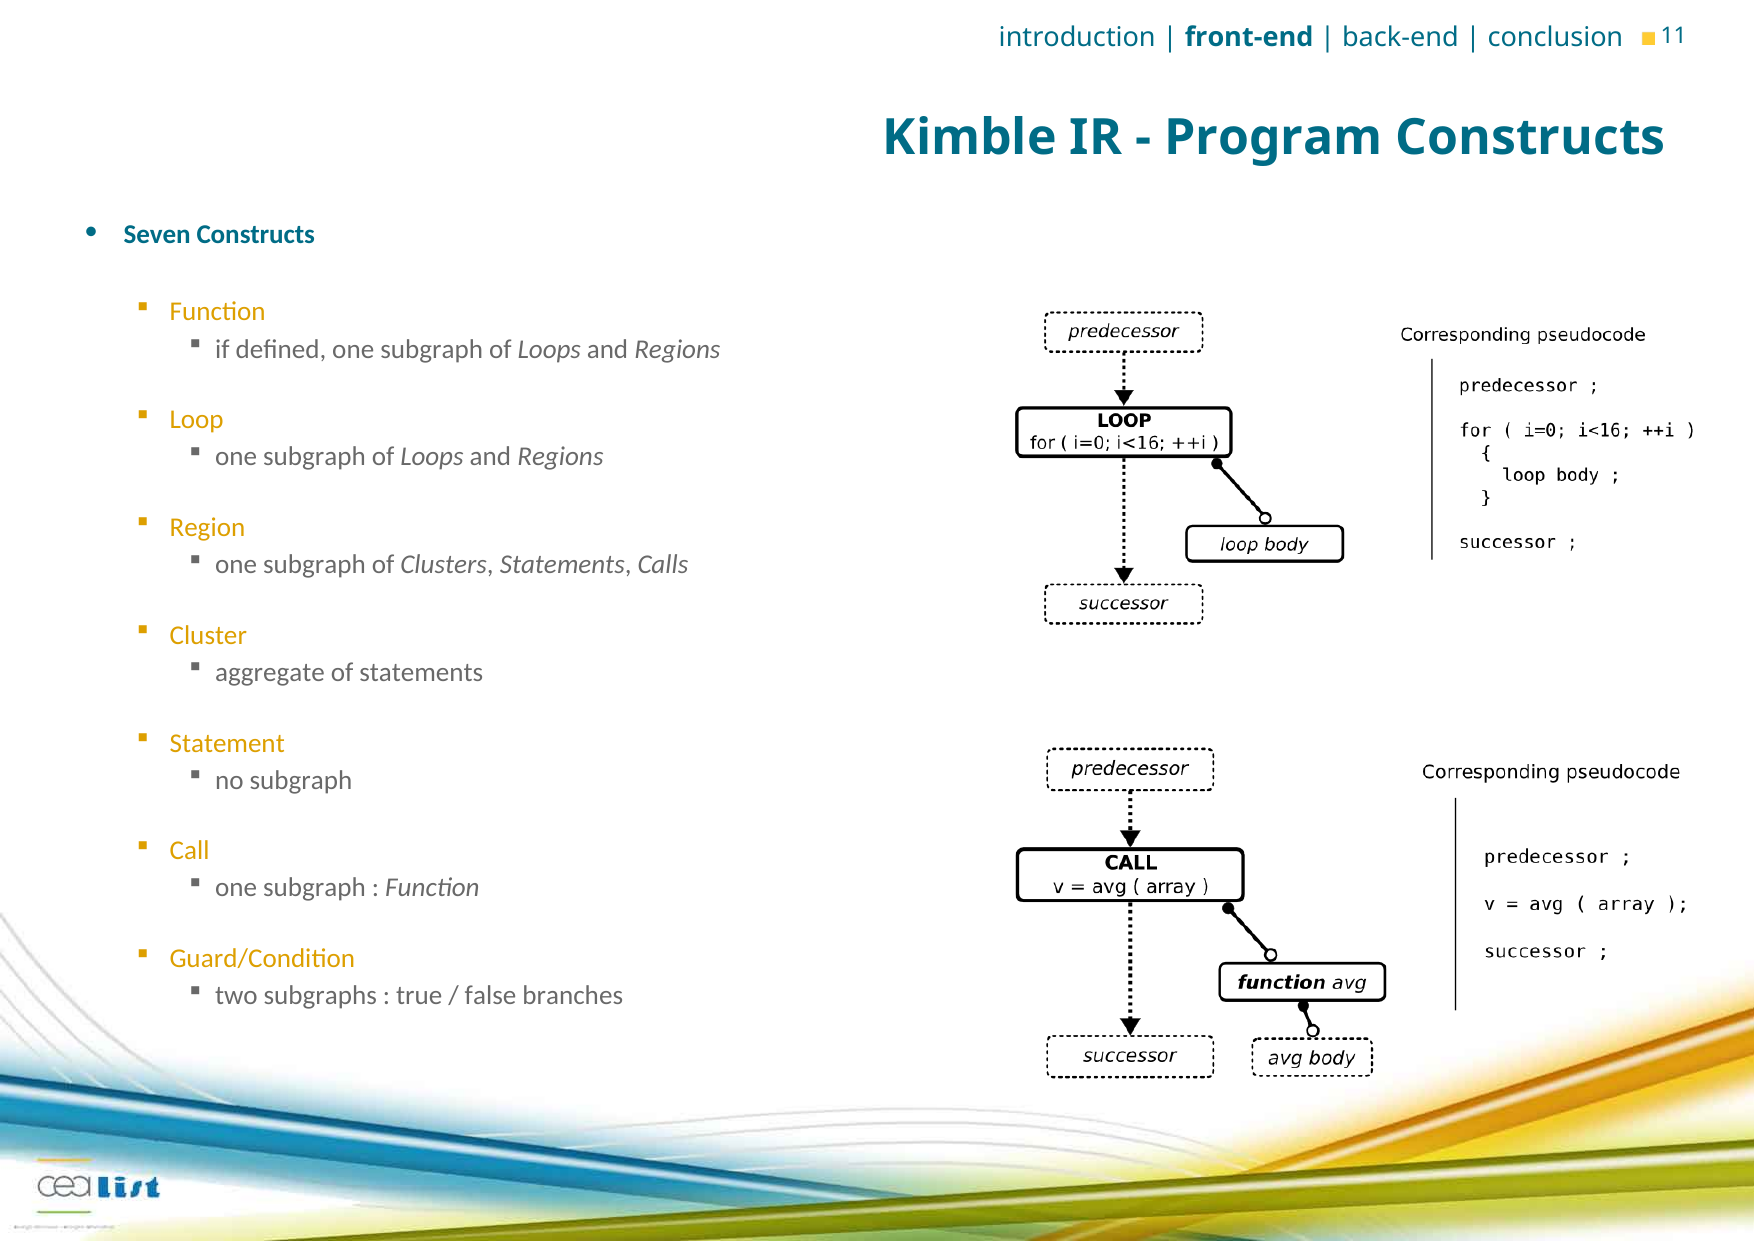

introduction | front-end | back-end | conclusion
# Kimble IR - Program Constructs
Seven Constructs
Function
if defined, one subgraph of Loops and Regions
Loop
one subgraph of Loops and Regions
Region
one subgraph of Clusters, Statements, Calls
Cluster
aggregate of statements
Statement
no subgraph
Call
one subgraph : Function
Guard/Condition
two subgraphs : true / false branches